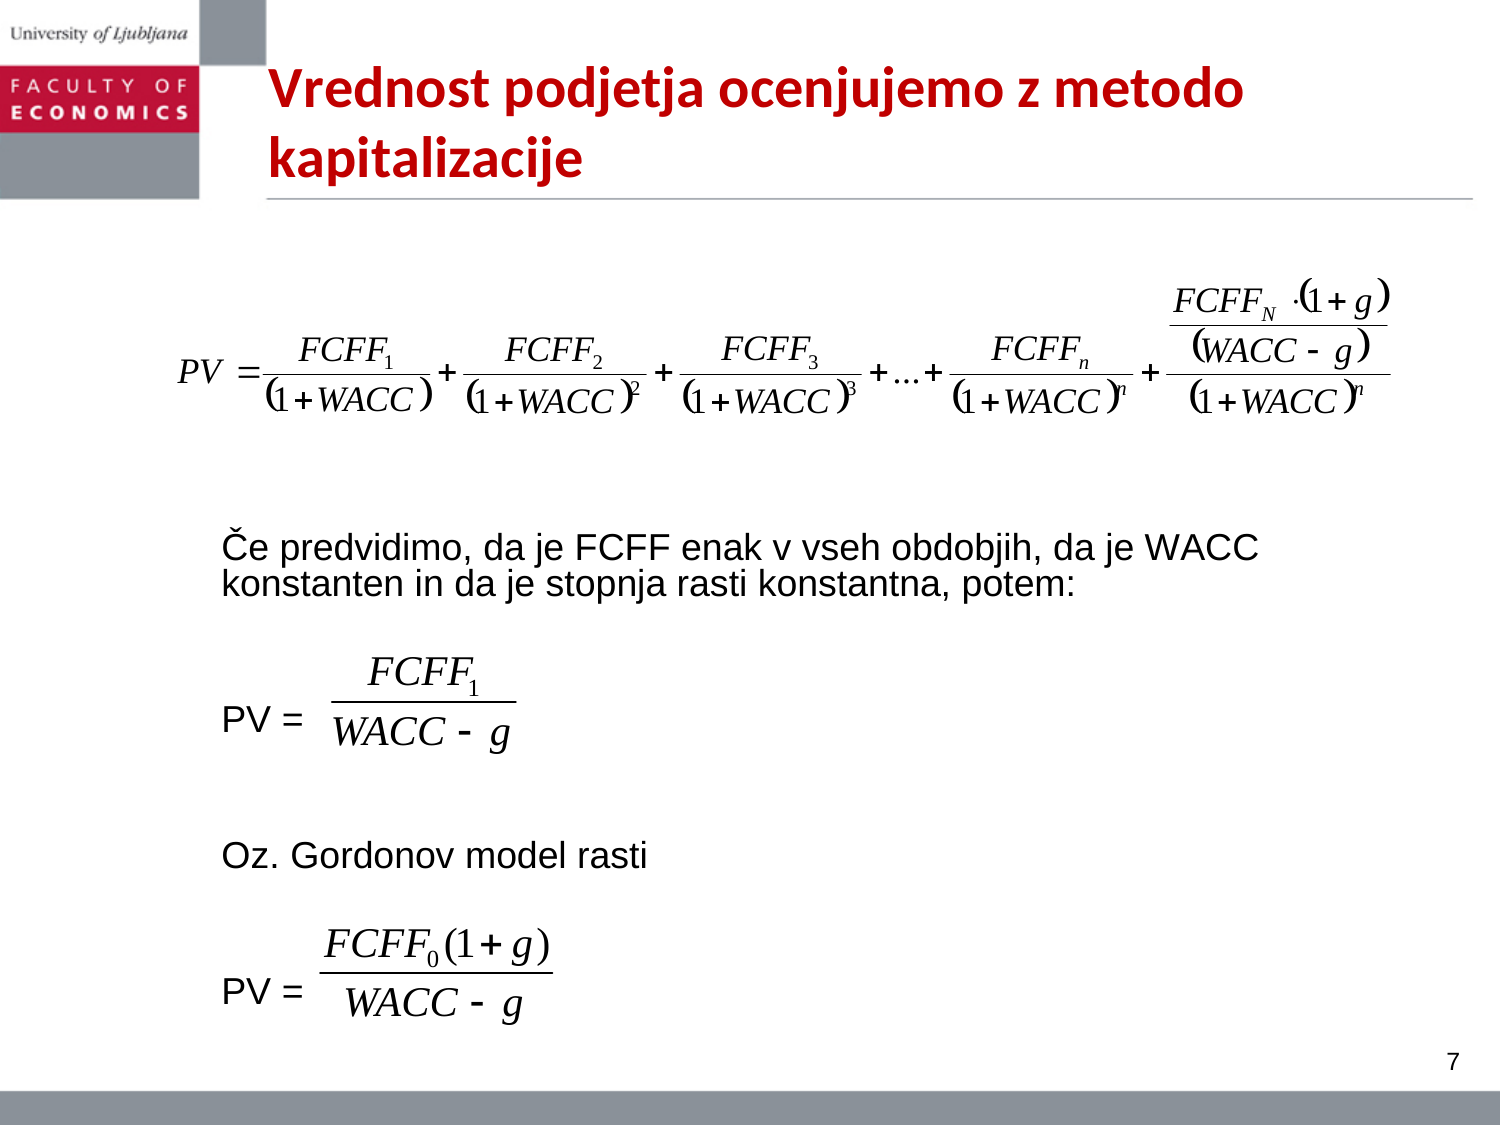

# Vrednost podjetja ocenjujemo z metodo kapitalizacije
Če predvidimo, da je FCFF enak v vseh obdobjih, da je WACC konstanten in da je stopnja rasti konstantna, potem:
PV =
Oz. Gordonov model rasti
PV =